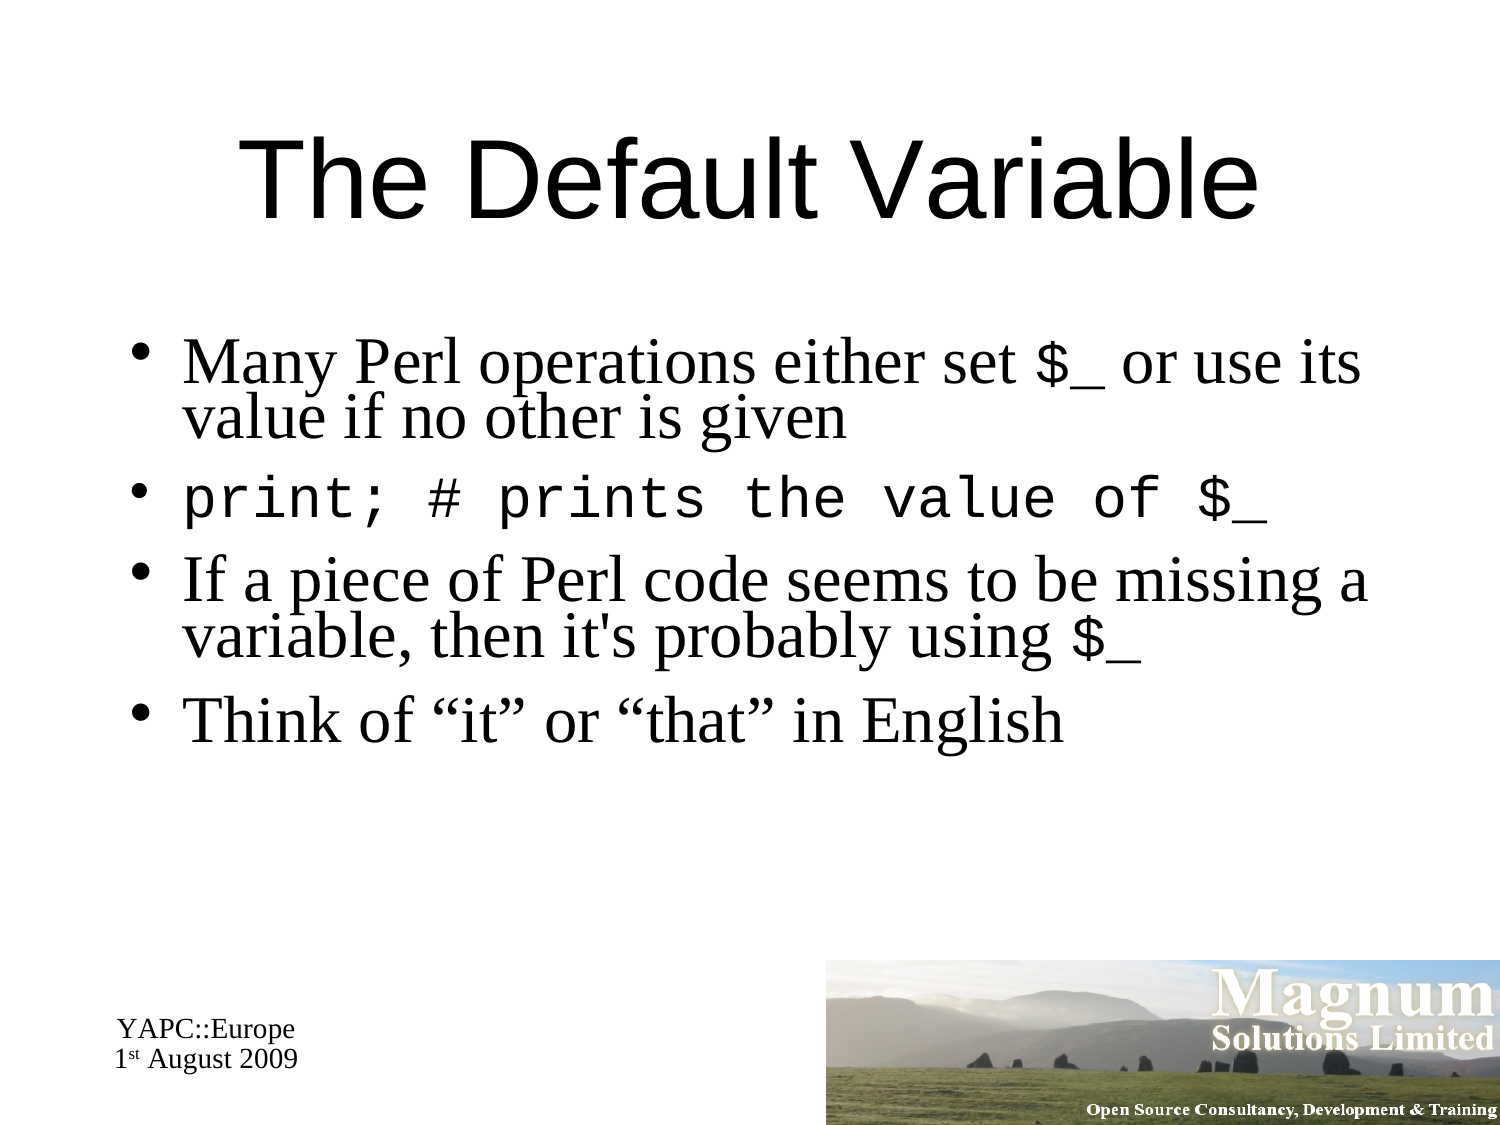

# The Default Variable
Many Perl operations either set $_ or use its value if no other is given
print; # prints the value of $_
If a piece of Perl code seems to be missing a variable, then it's probably using $_
Think of “it” or “that” in English
42